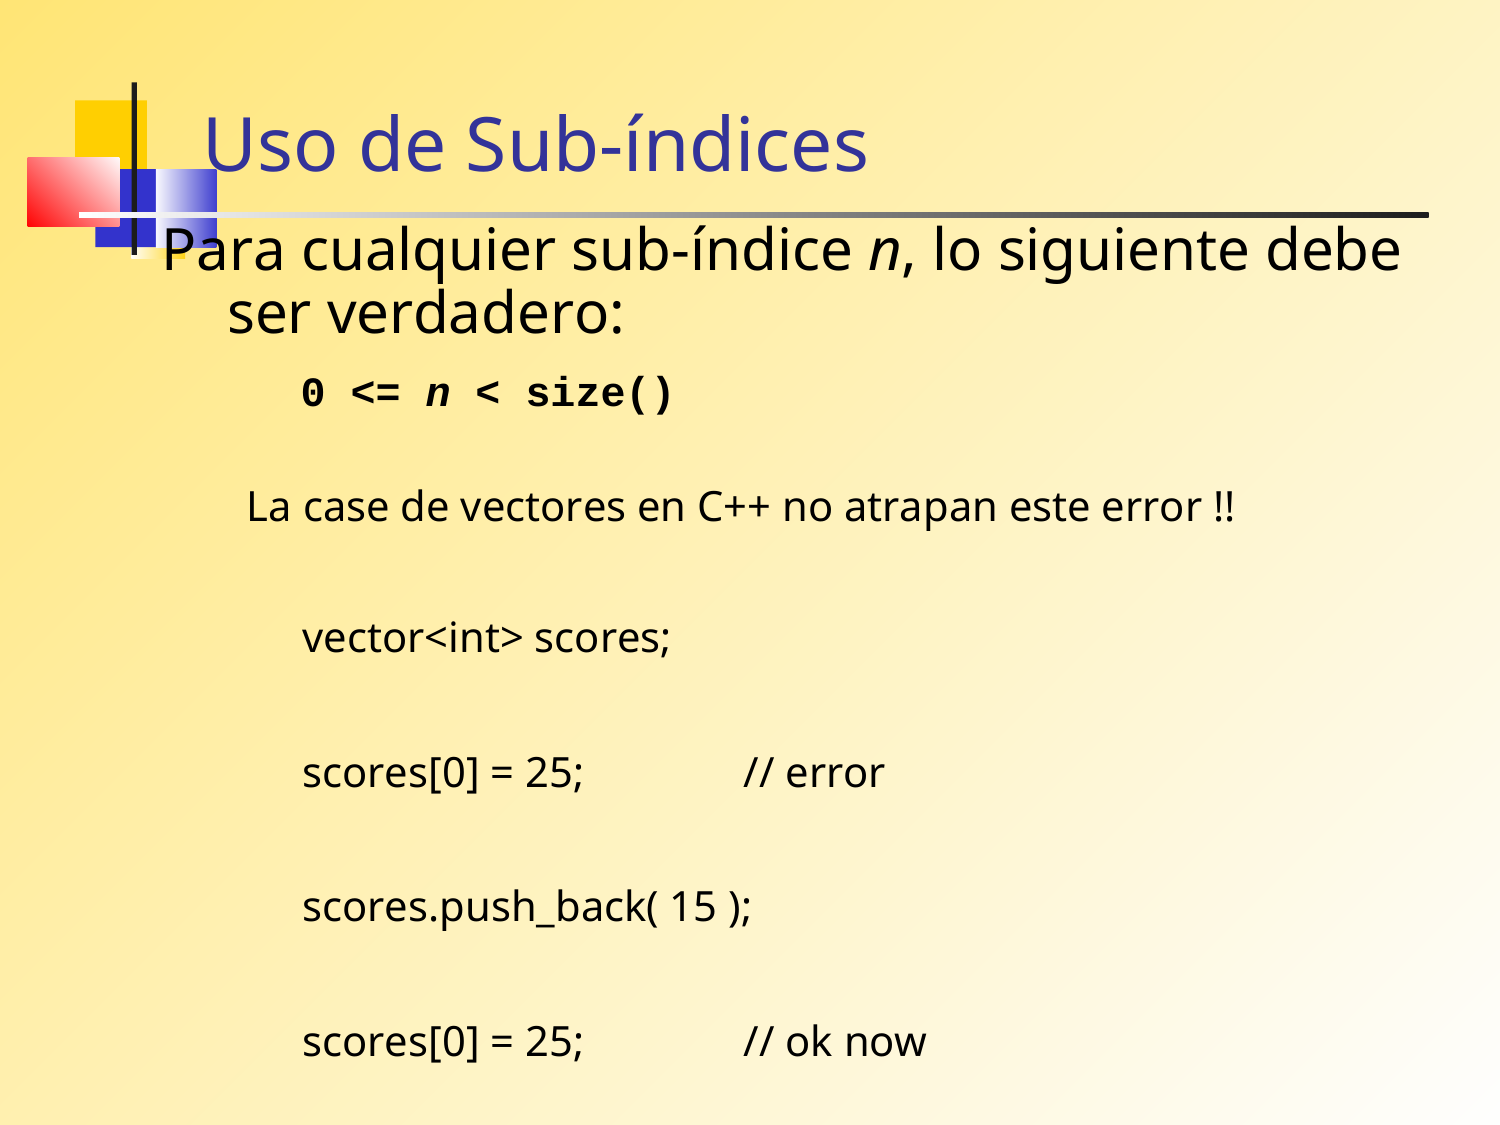

# Uso de Sub-índices
Para cualquier sub-índice n, lo siguiente debe ser verdadero:
		0 <= n < size()‏
La case de vectores en C++ no atrapan este error !!
vector<int> scores;
scores[0] = 25; 		// error
scores.push_back( 15 );
scores[0] = 25; 		// ok now